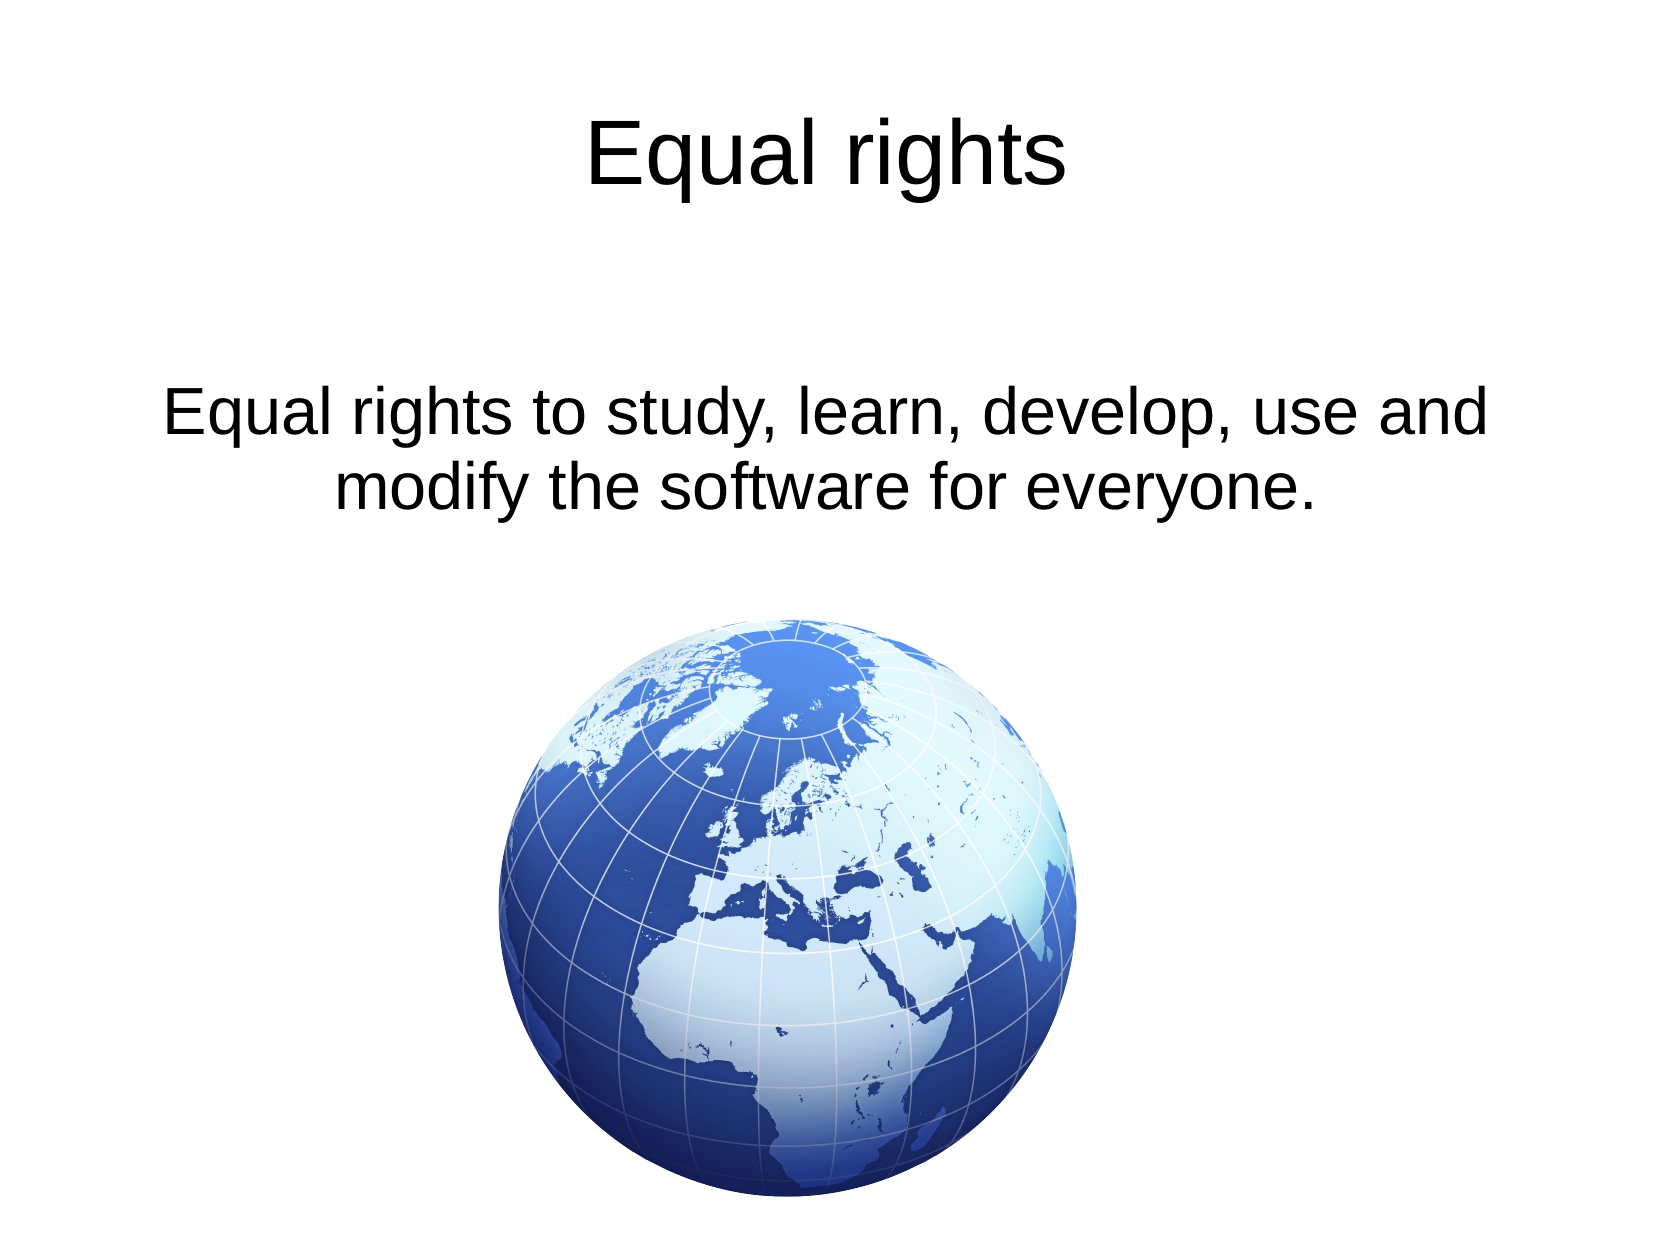

# Equal rights
Equal rights to study, learn, develop, use and modify the software for everyone.